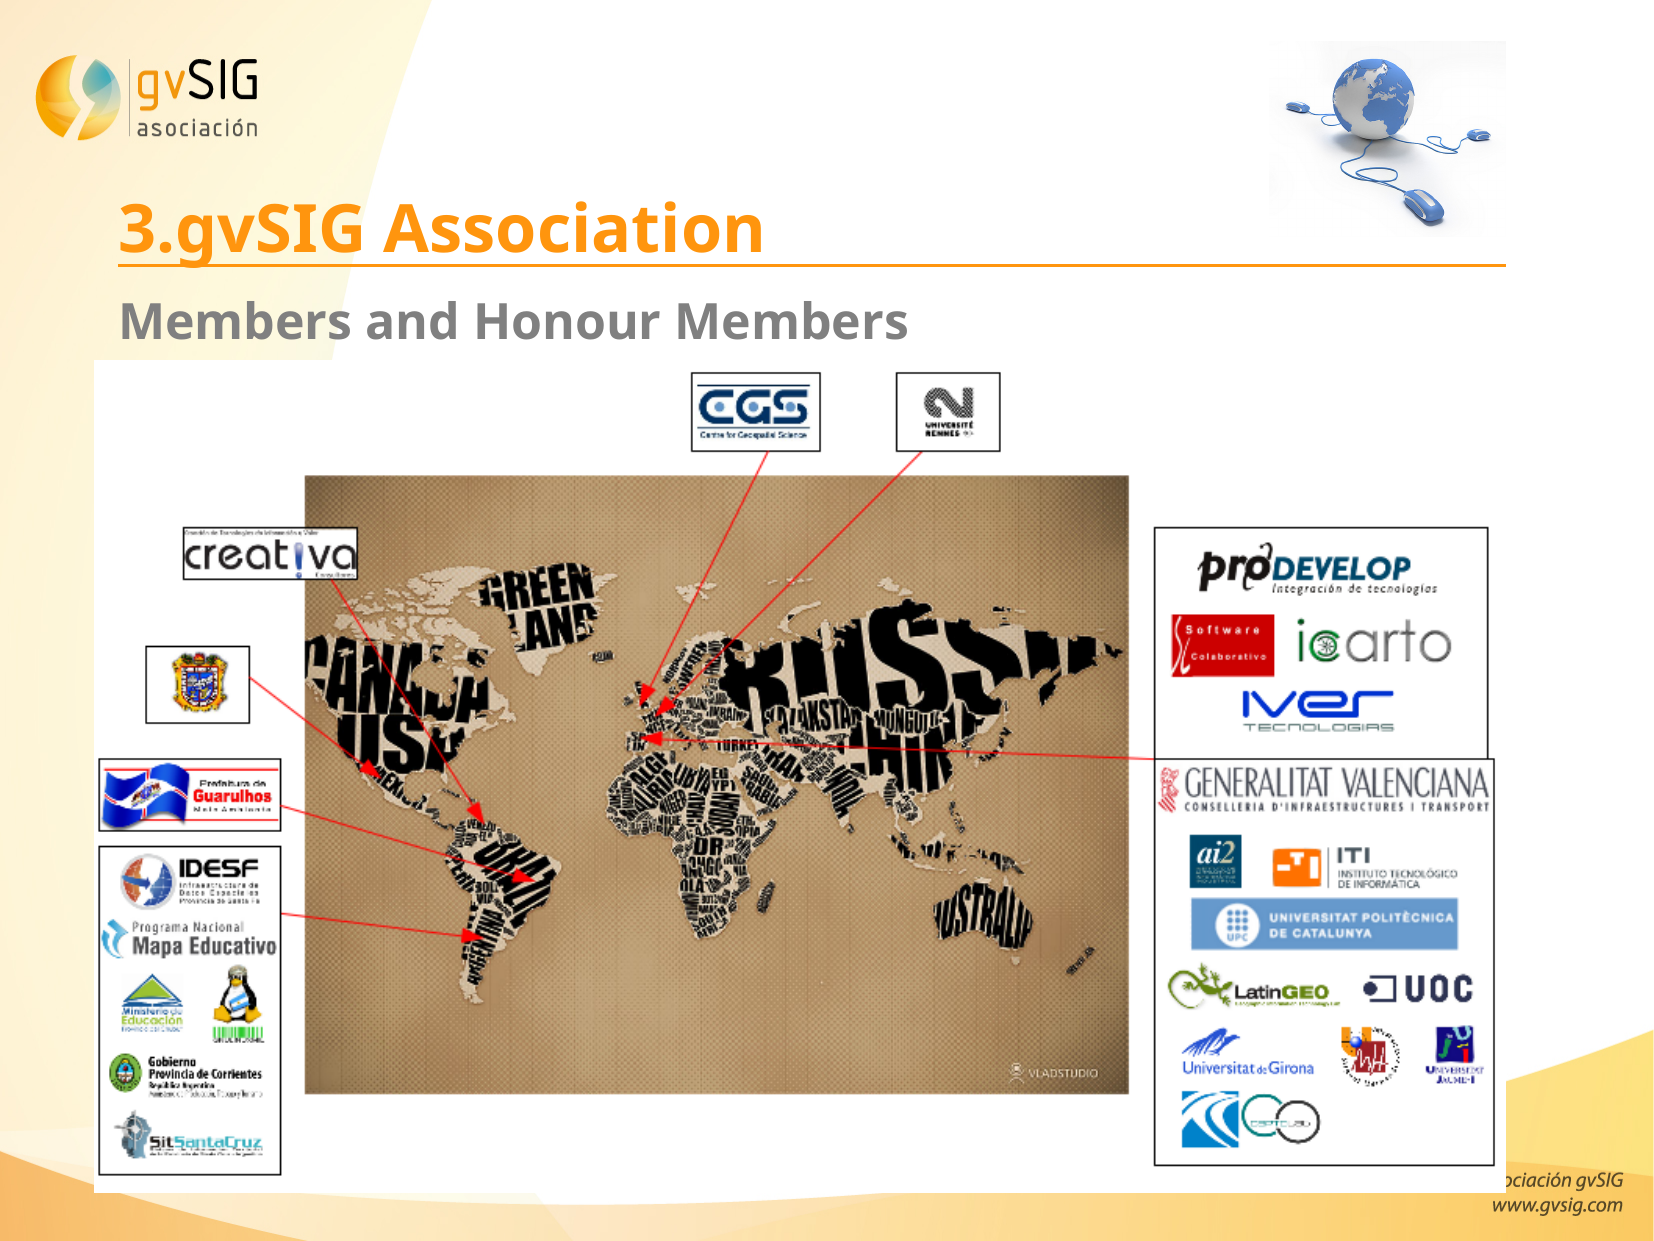

# 3.gvSIG Association
Members and Honour Members